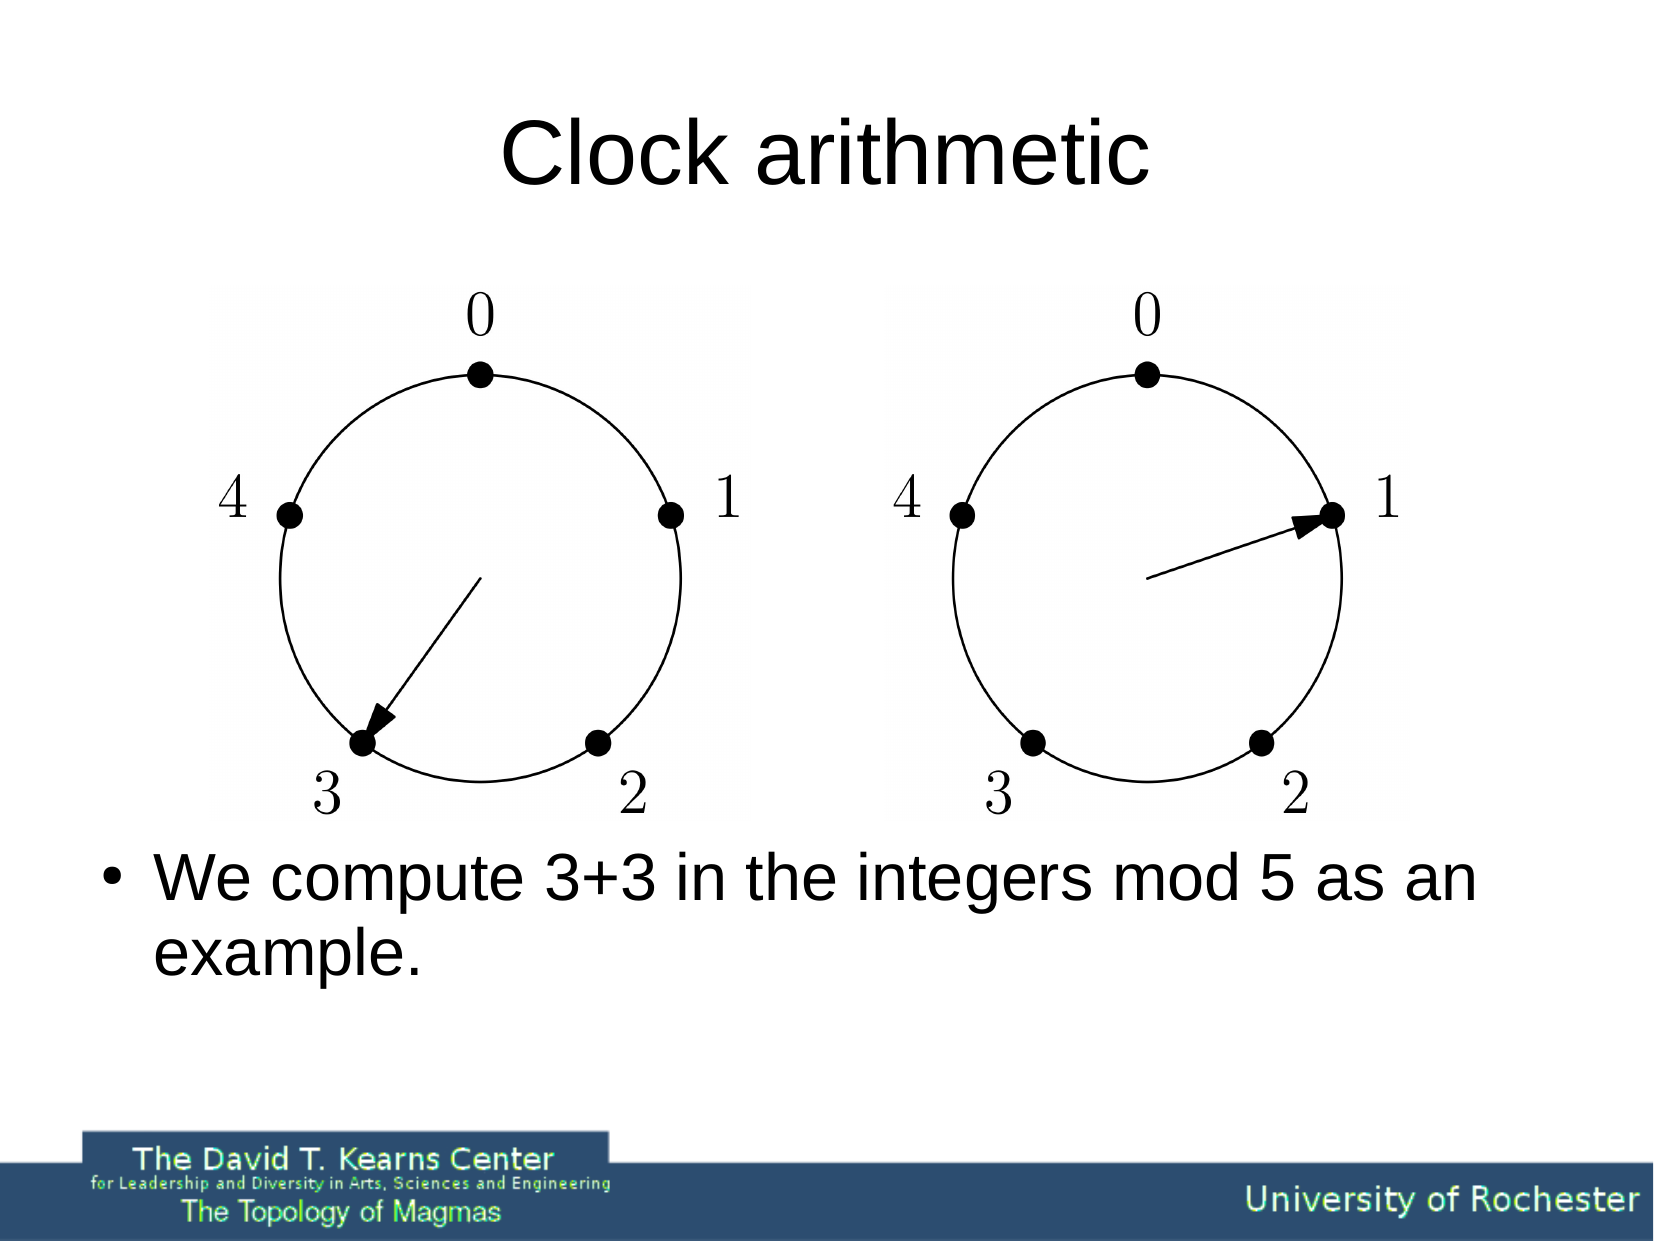

# Clock arithmetic
We compute 3+3 in the integers mod 5 as an example.